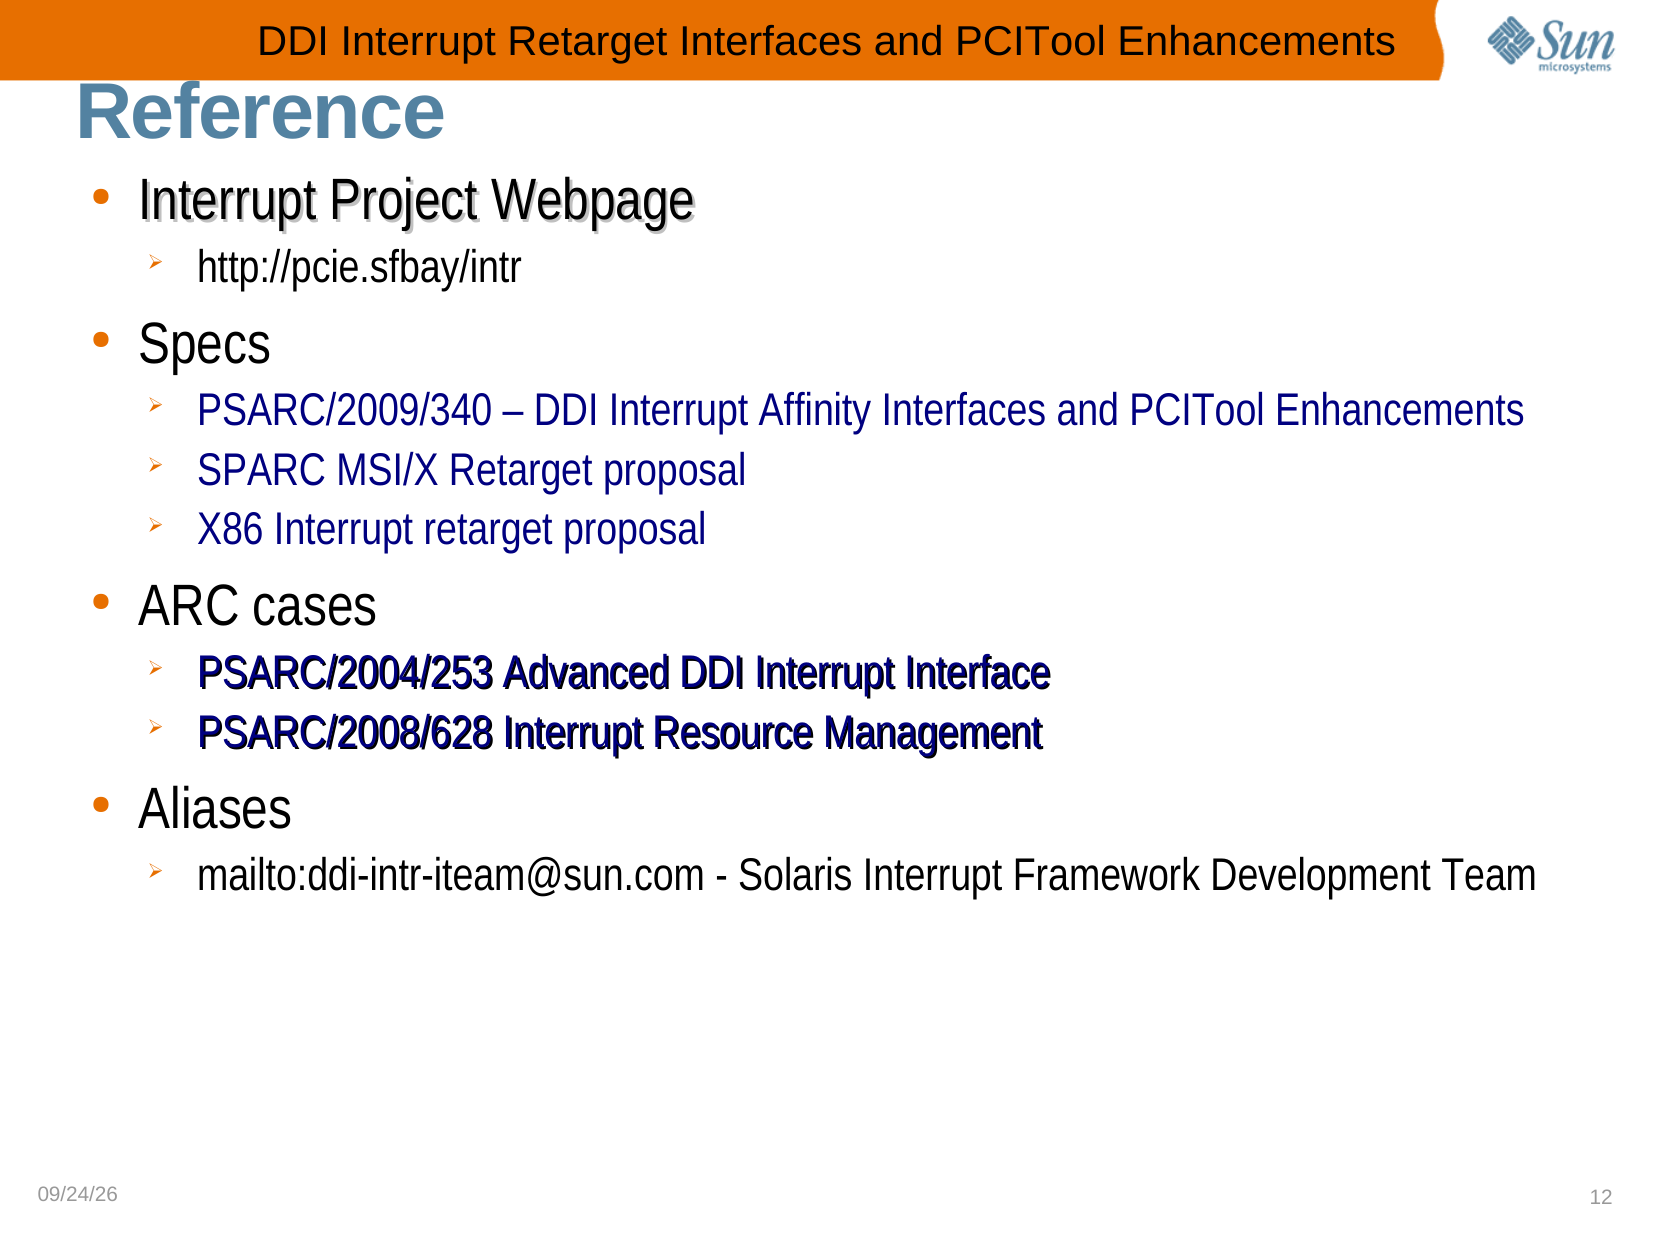

# Reference
Interrupt Project Webpage
http://pcie.sfbay/intr
Specs
PSARC/2009/340 – DDI Interrupt Affinity Interfaces and PCITool Enhancements
SPARC MSI/X Retarget proposal
X86 Interrupt retarget proposal
ARC cases
PSARC/2004/253 Advanced DDI Interrupt Interface
PSARC/2008/628 Interrupt Resource Management
Aliases
mailto:ddi-intr-iteam@sun.com - Solaris Interrupt Framework Development Team
12